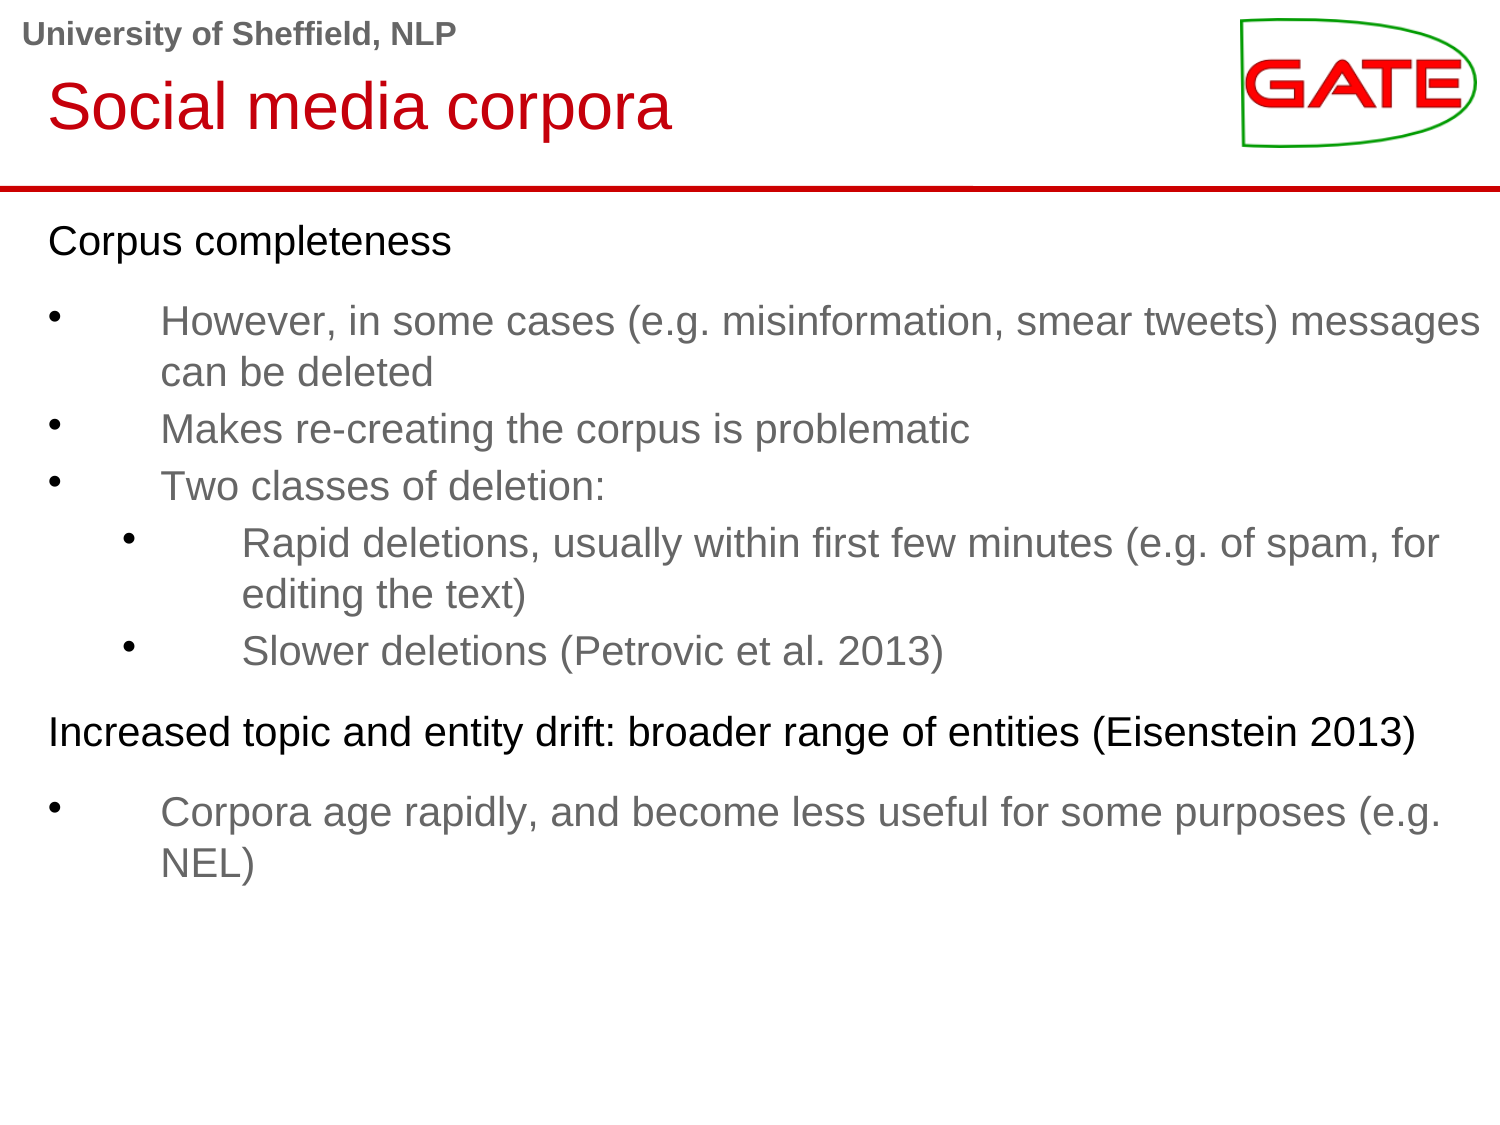

Social media corpora
Corpus completeness
However, in some cases (e.g. misinformation, smear tweets) messages can be deleted
Makes re-creating the corpus is problematic
Two classes of deletion:
 	Rapid deletions, usually within first few minutes (e.g. of spam, for 		editing the text)
 	Slower deletions (Petrovic et al. 2013)
Increased topic and entity drift: broader range of entities (Eisenstein 2013)
Corpora age rapidly, and become less useful for some purposes (e.g. NEL)